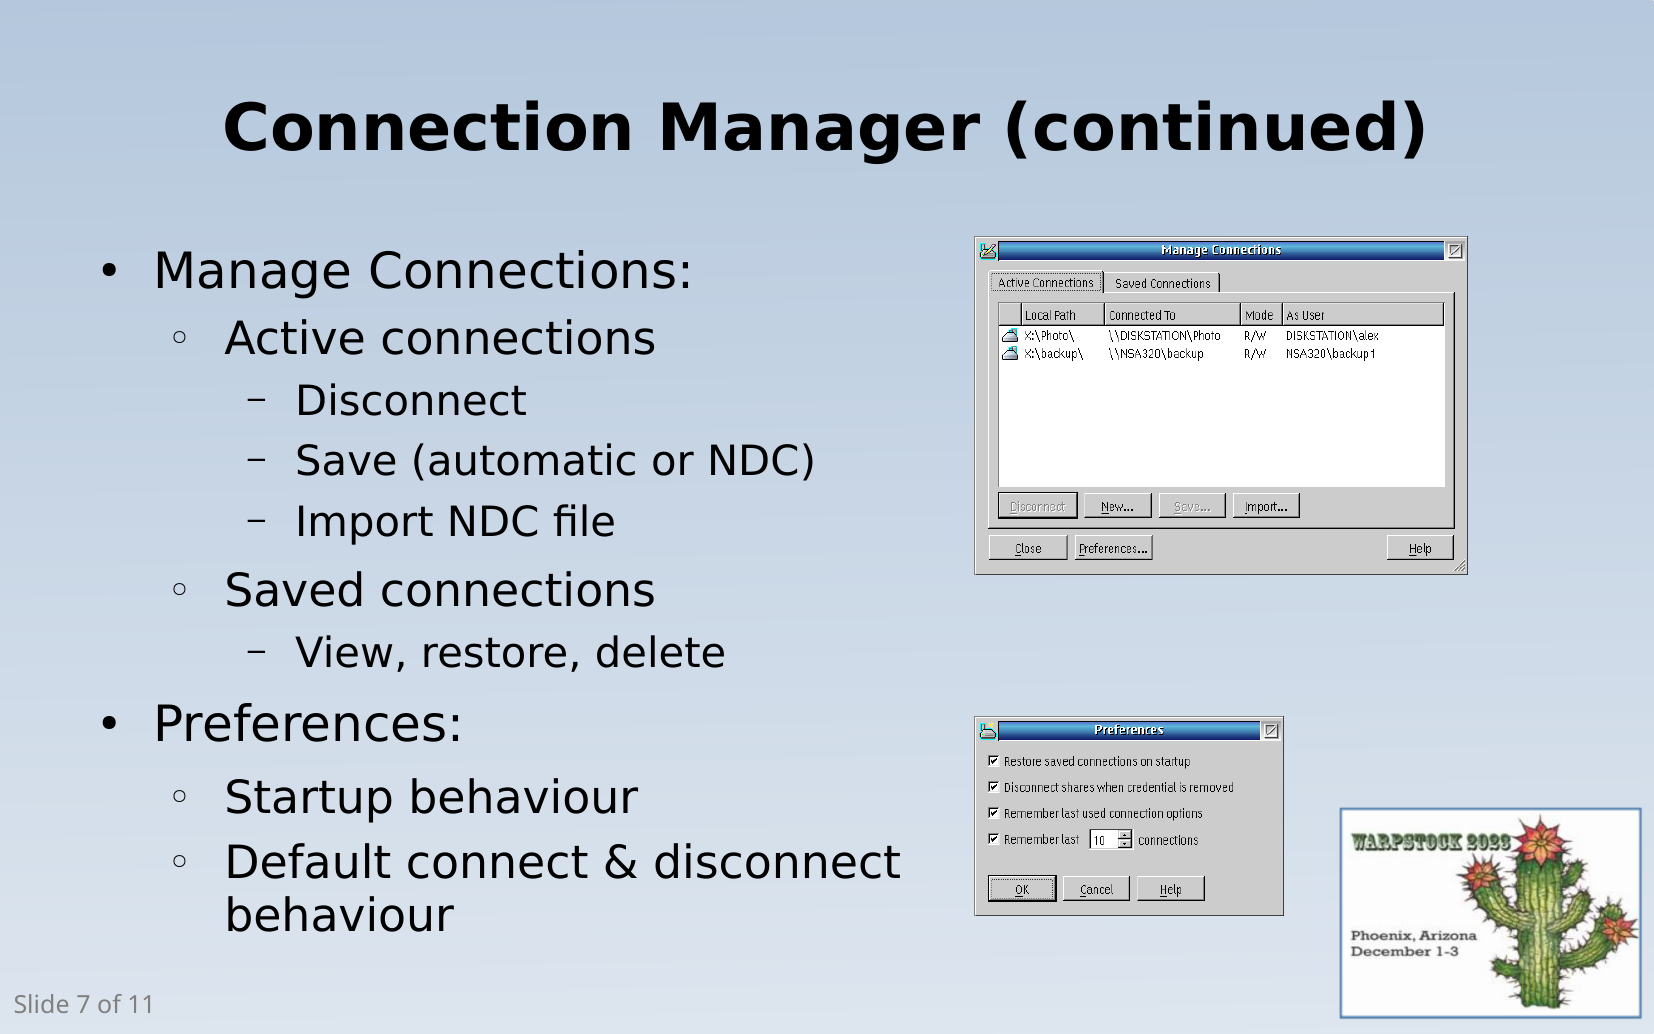

# Connection Manager (continued)
Manage Connections:
Active connections
Disconnect
Save (automatic or NDC)
Import NDC file
Saved connections
View, restore, delete
Preferences:
Startup behaviour
Default connect & disconnect behaviour
Slide of <count>